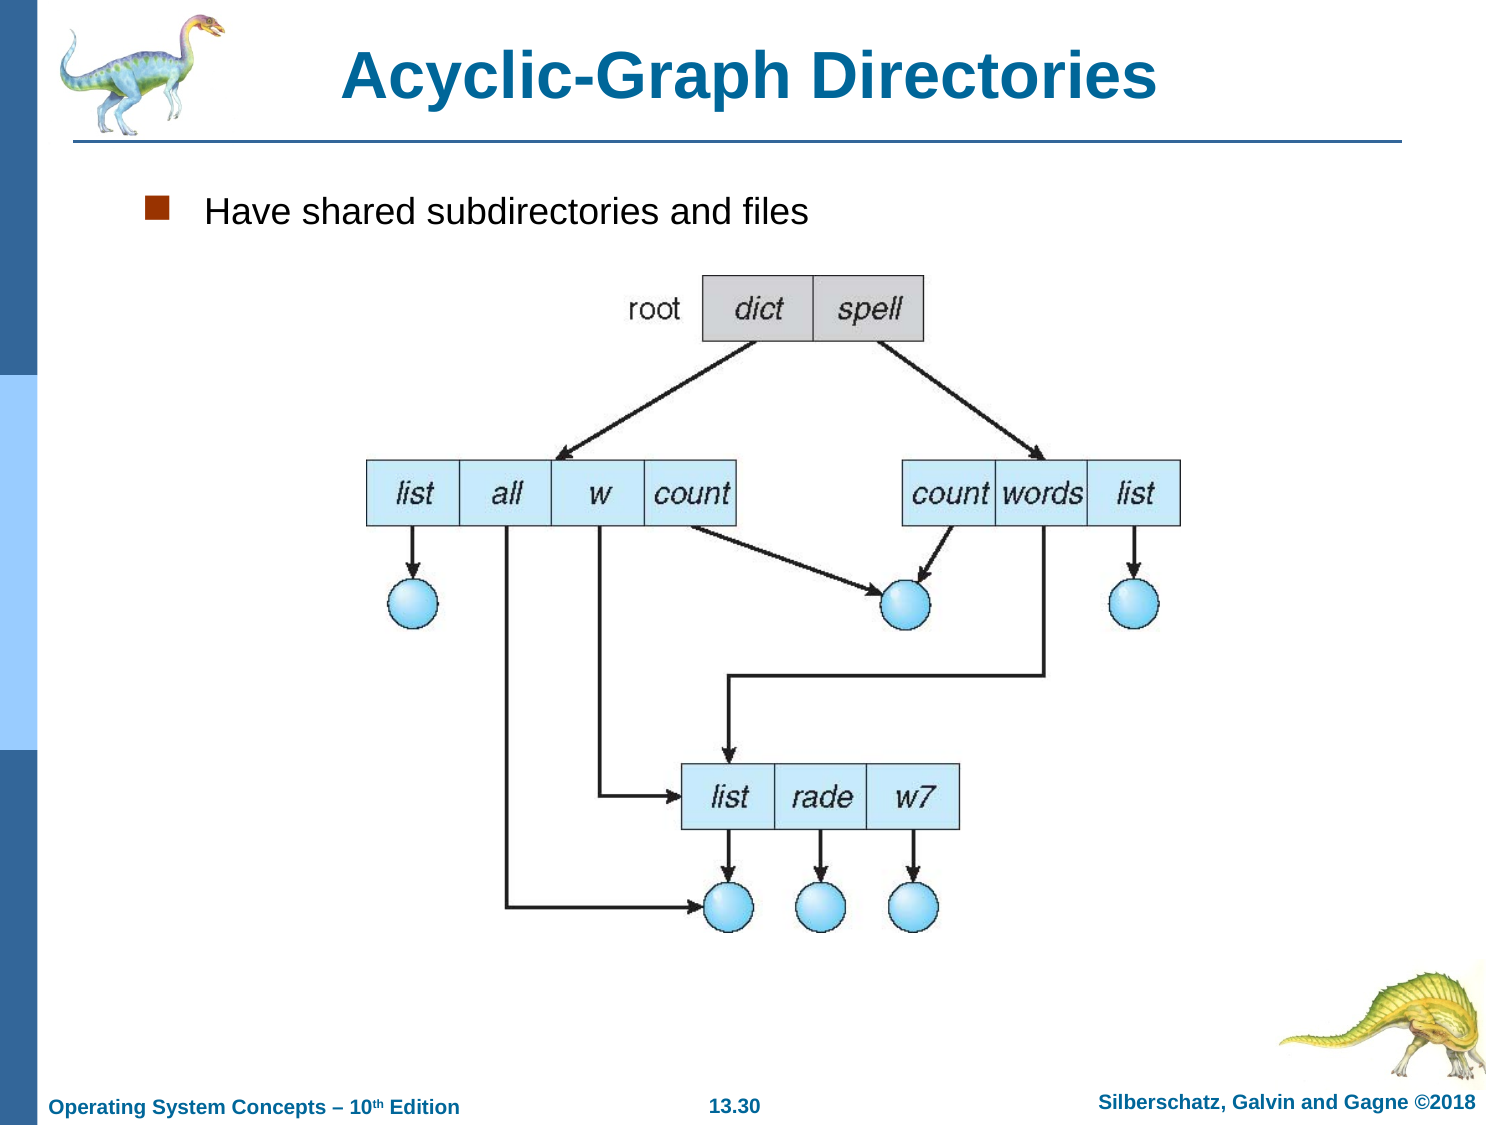

# Acyclic-Graph Directories
Have shared subdirectories and files